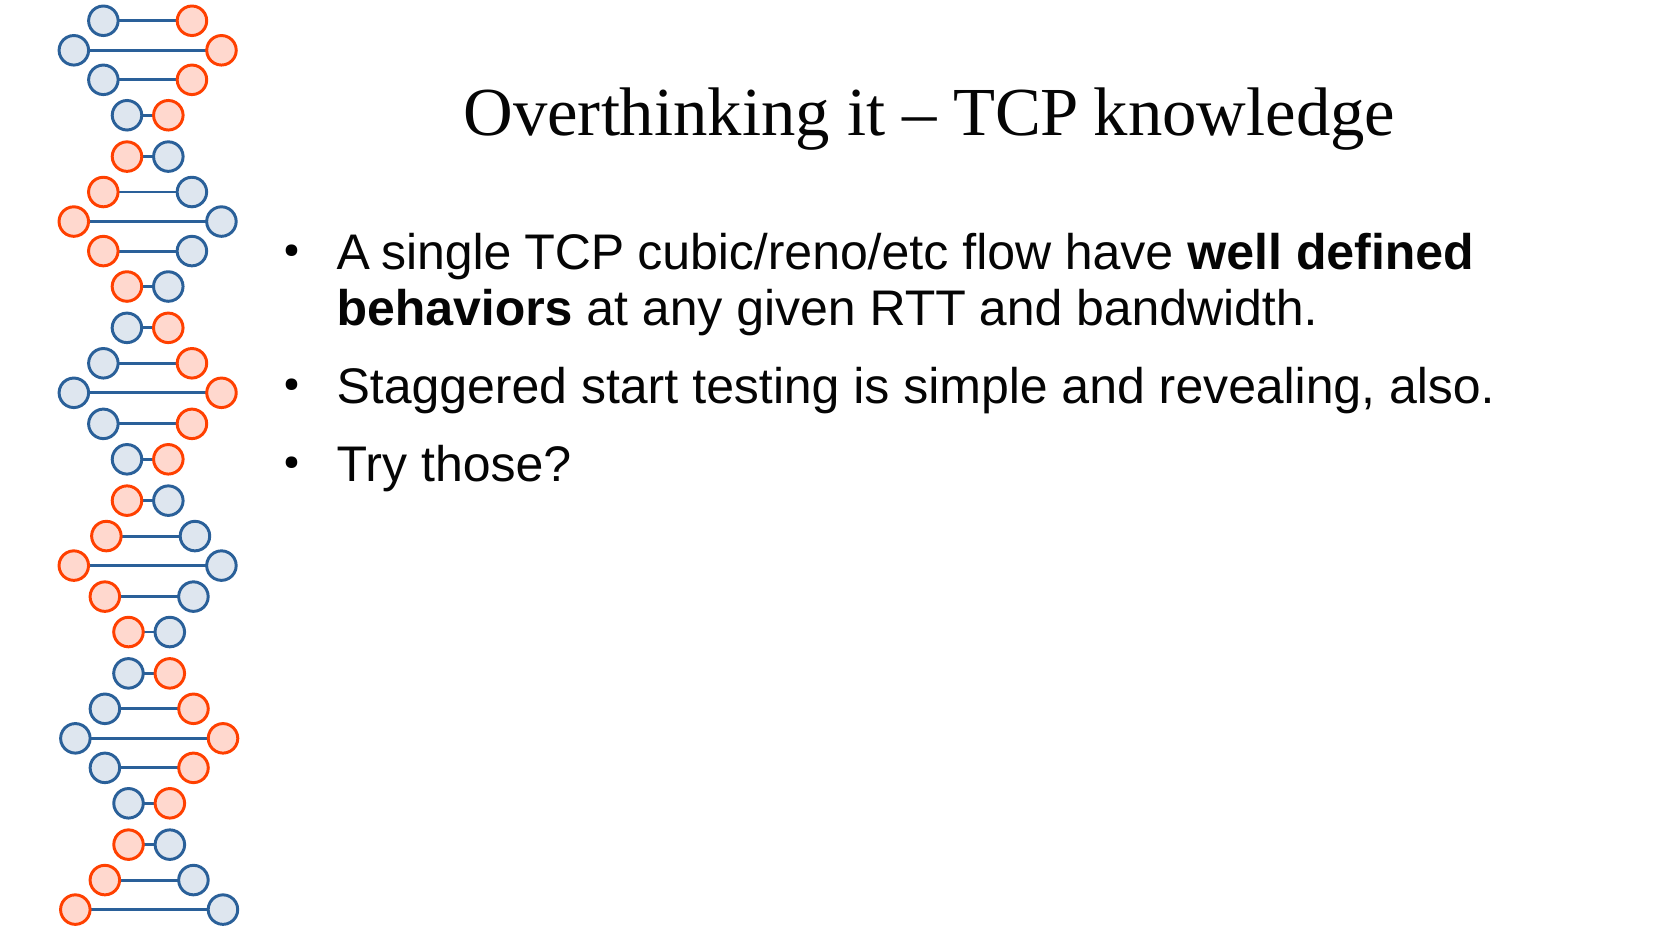

# Overthinking it – TCP knowledge
A single TCP cubic/reno/etc flow have well defined behaviors at any given RTT and bandwidth.
Staggered start testing is simple and revealing, also.
Try those?